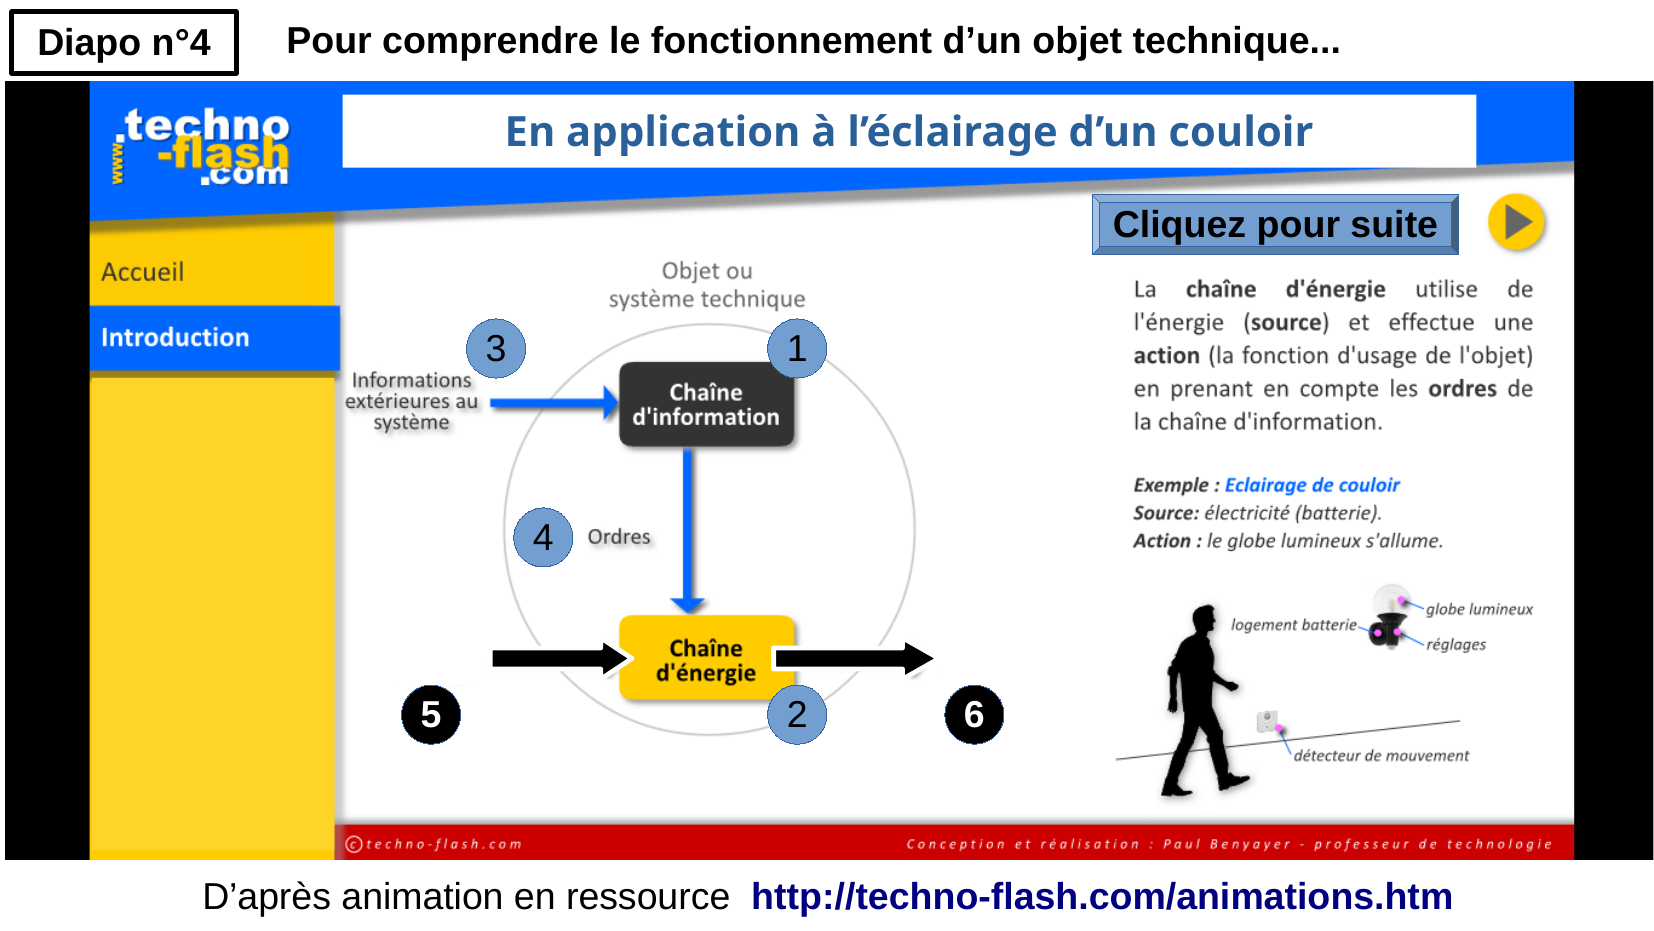

Diapo n°4
Pour comprendre le fonctionnement d’un objet technique...
En application à l’éclairage d’un couloir
Cliquez pour suite
3
1
4
5
2
6
D’après animation en ressource http://techno-flash.com/animations.htm